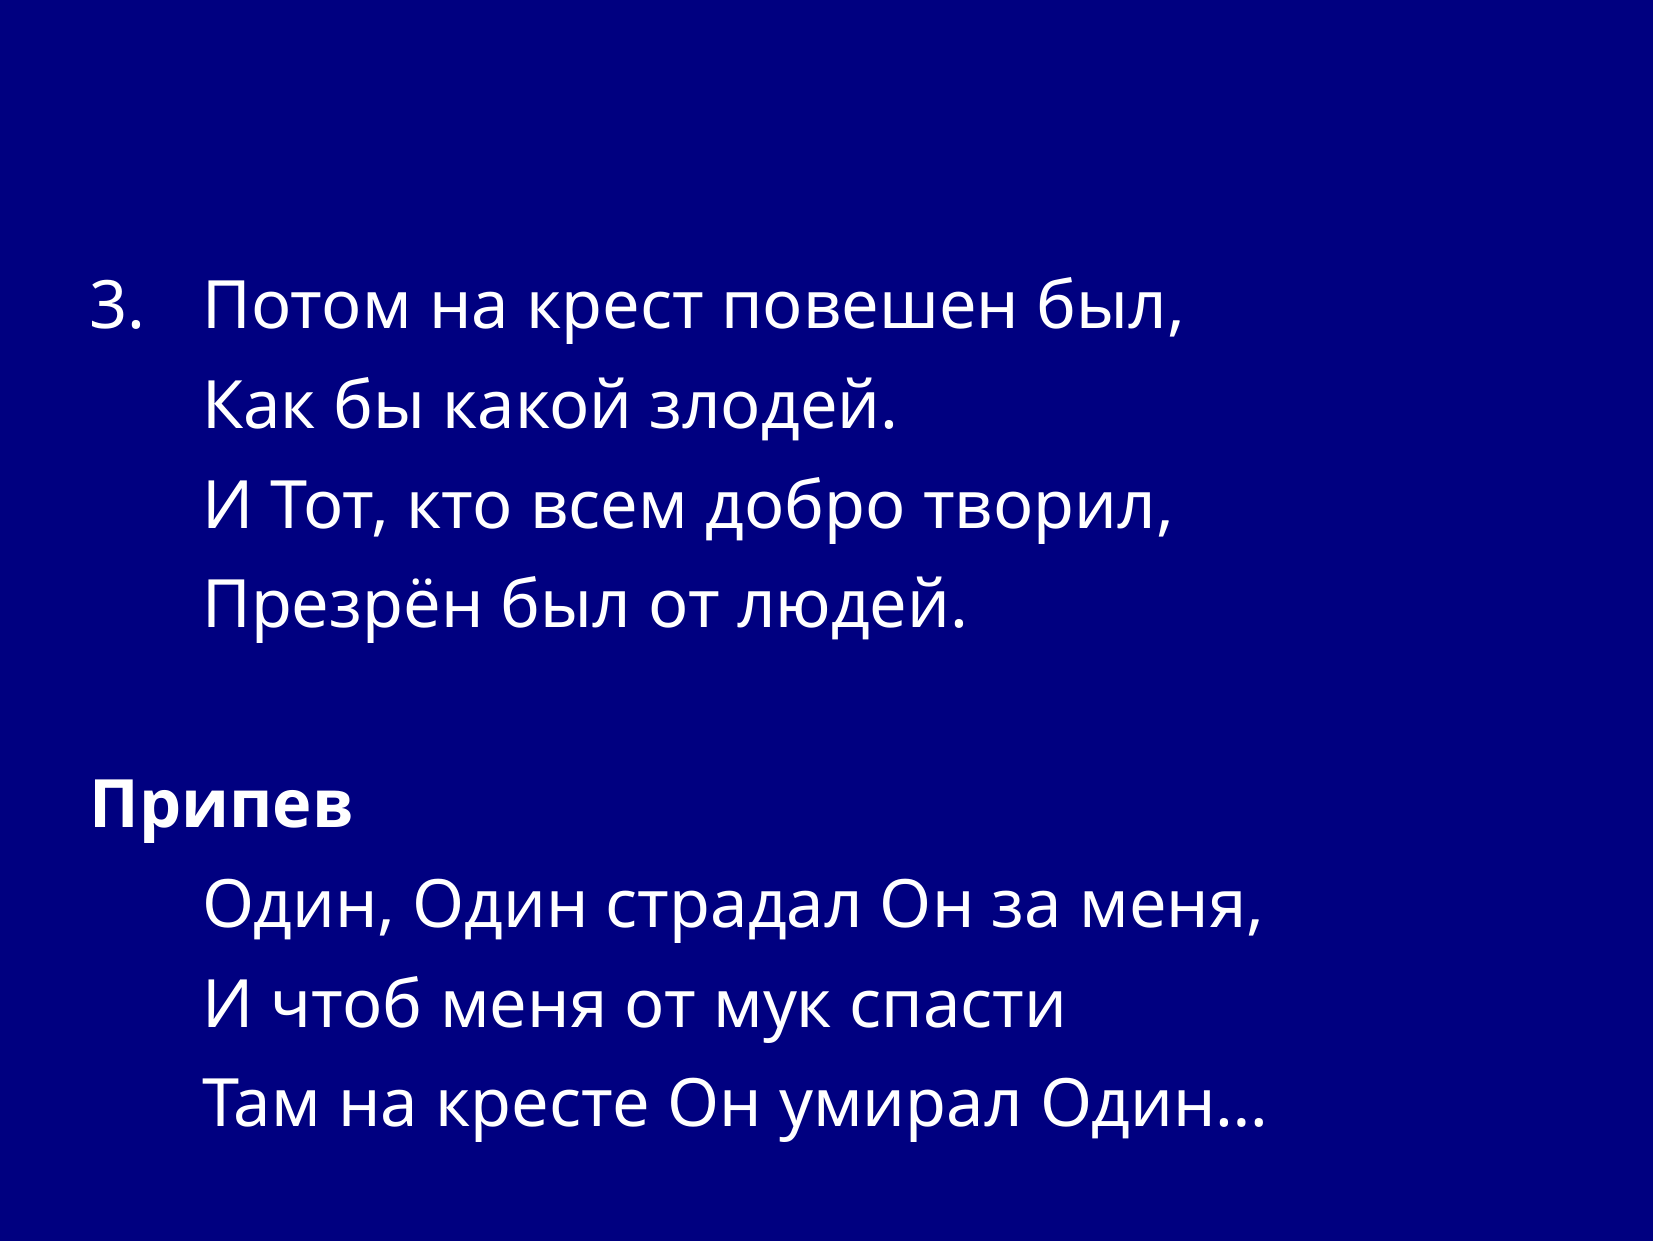

3.	Потом на крест повешен был,
	Как бы какой злодей.
	И Тот, кто всем добро творил,
	Презрён был от людей.
Припев
	Один, Один страдал Он за меня,
	И чтоб меня от мук спасти
	Там на кресте Он умирал Один…